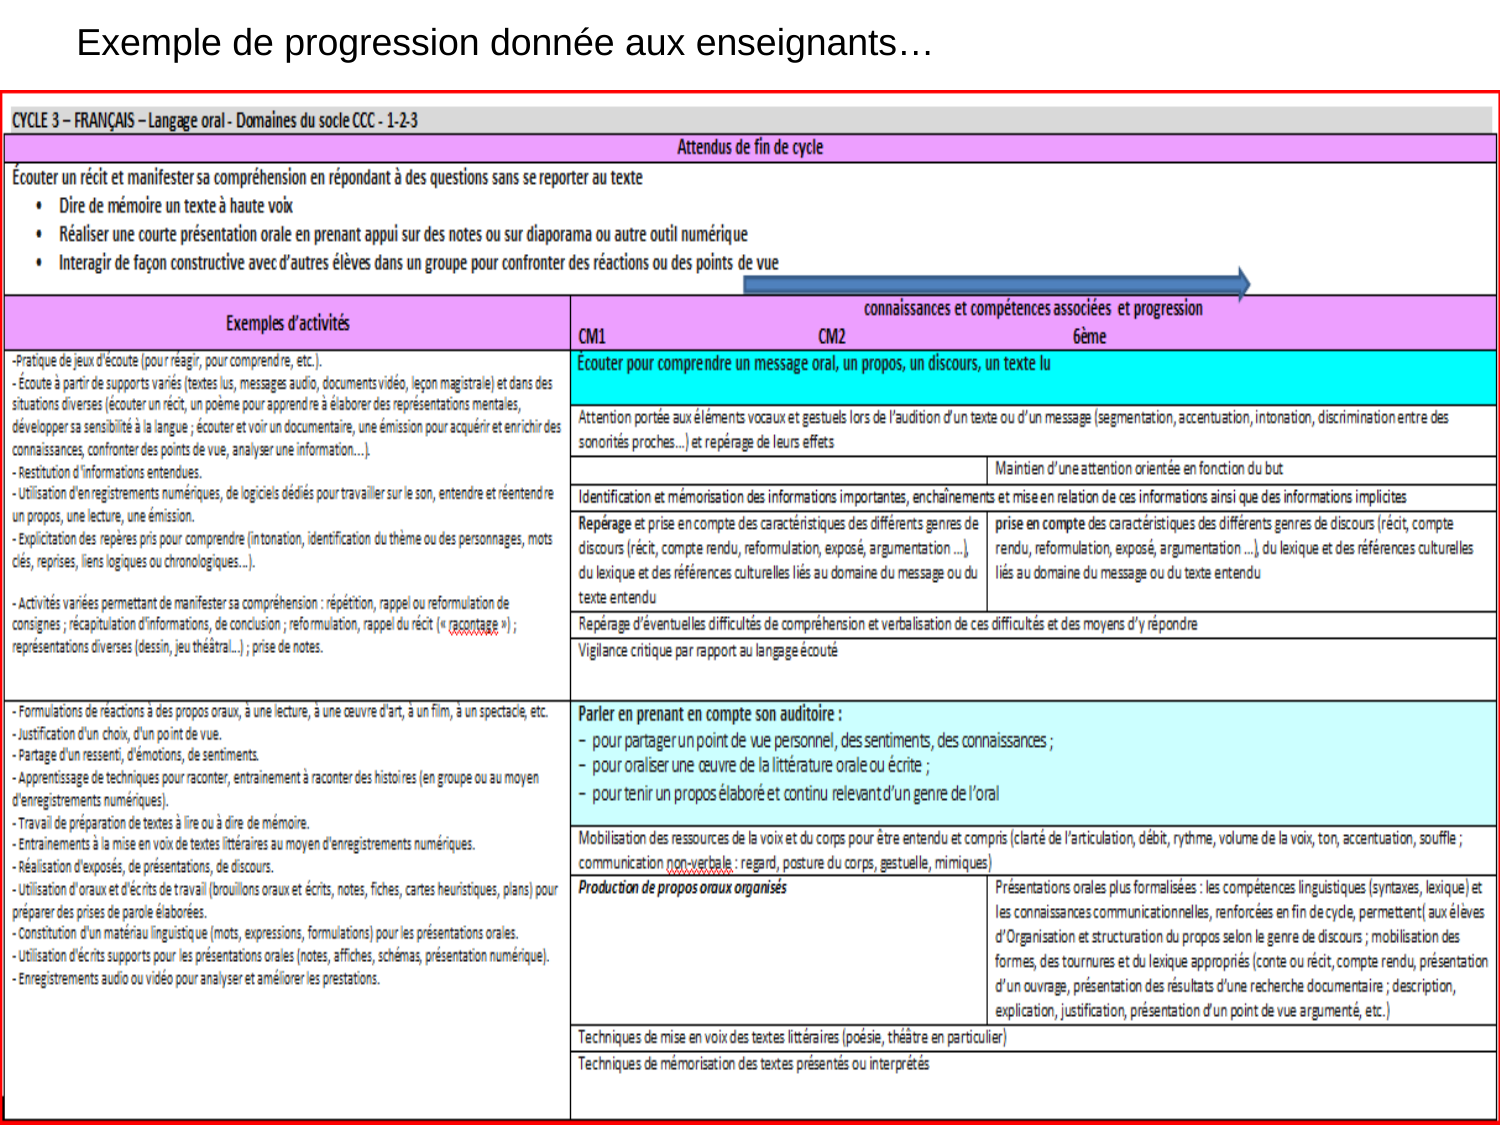

Exemple de progression donnée aux enseignants…
#